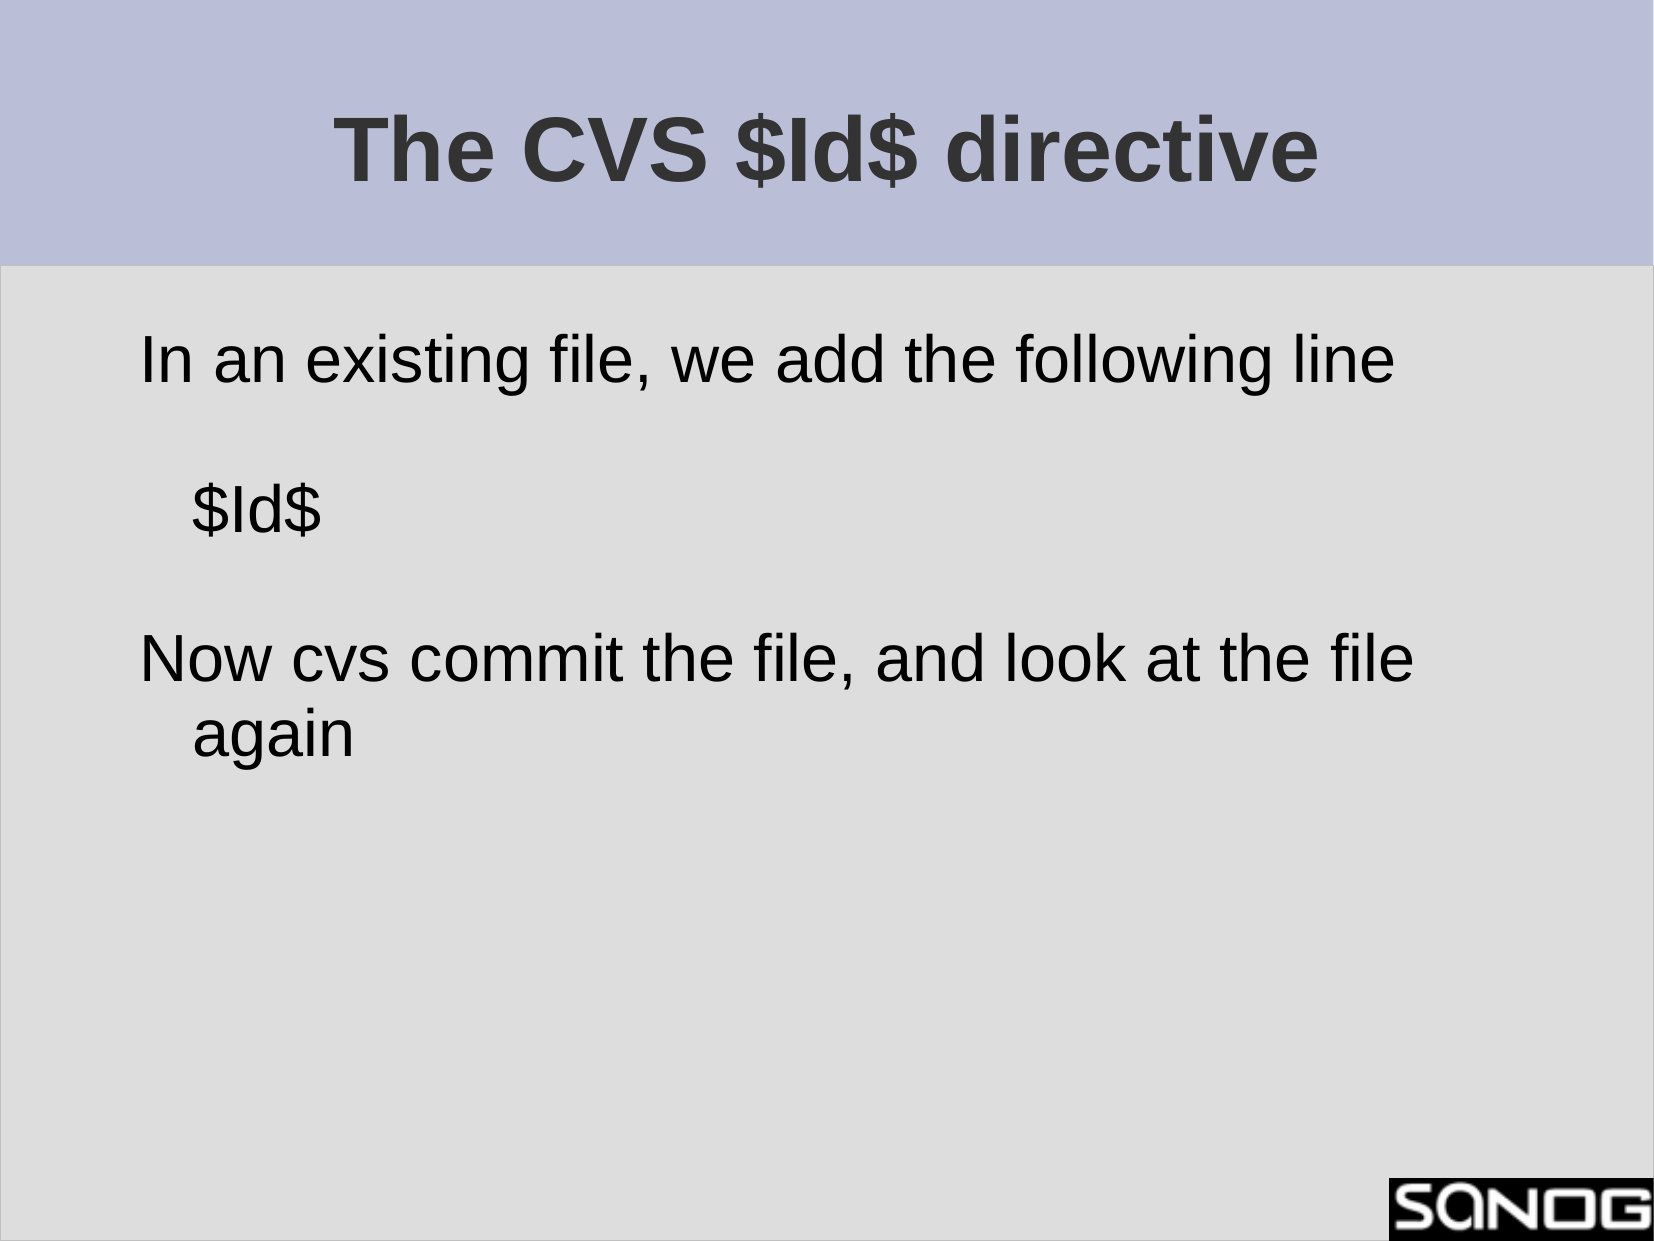

# The CVS $Id$ directive
In an existing file, we add the following line
$Id$
Now cvs commit the file, and look at the file again